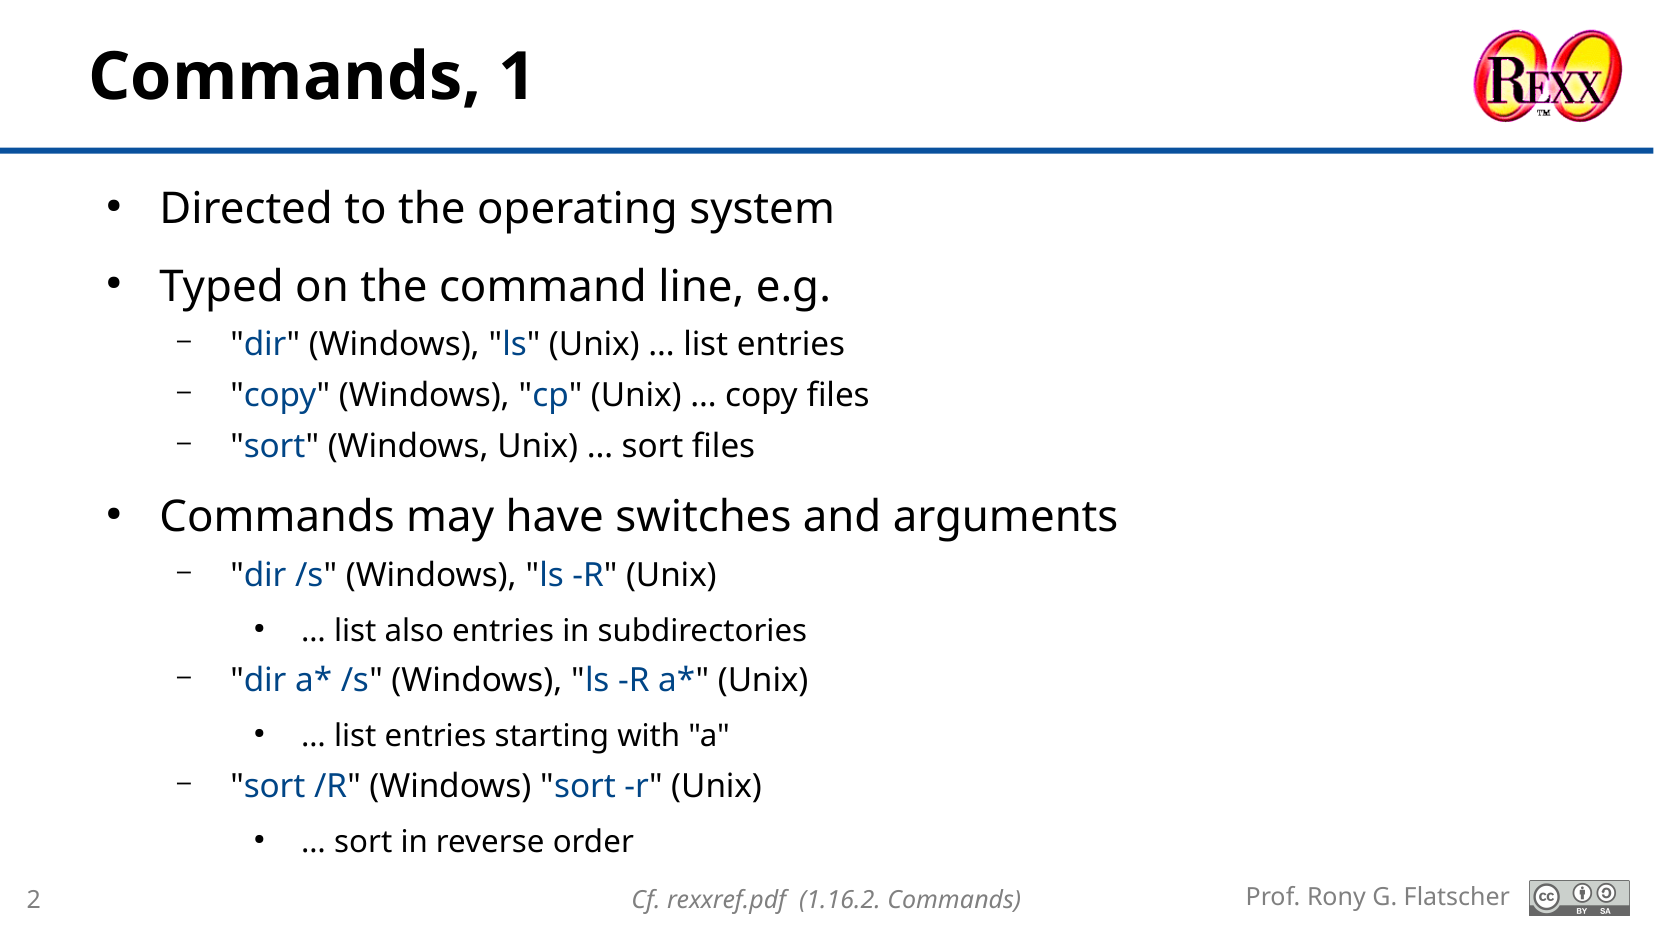

# Commands, 1
Directed to the operating system
Typed on the command line, e.g.
"dir" (Windows), "ls" (Unix) … list entries
"copy" (Windows), "cp" (Unix) … copy files
"sort" (Windows, Unix) … sort files
Commands may have switches and arguments
"dir /s" (Windows), "ls -R" (Unix)
… list also entries in subdirectories
"dir a* /s" (Windows), "ls -R a*" (Unix)
… list entries starting with "a"
"sort /R" (Windows) "sort -r" (Unix)
… sort in reverse order
Cf. rexxref.pdf (1.16.2. Commands)